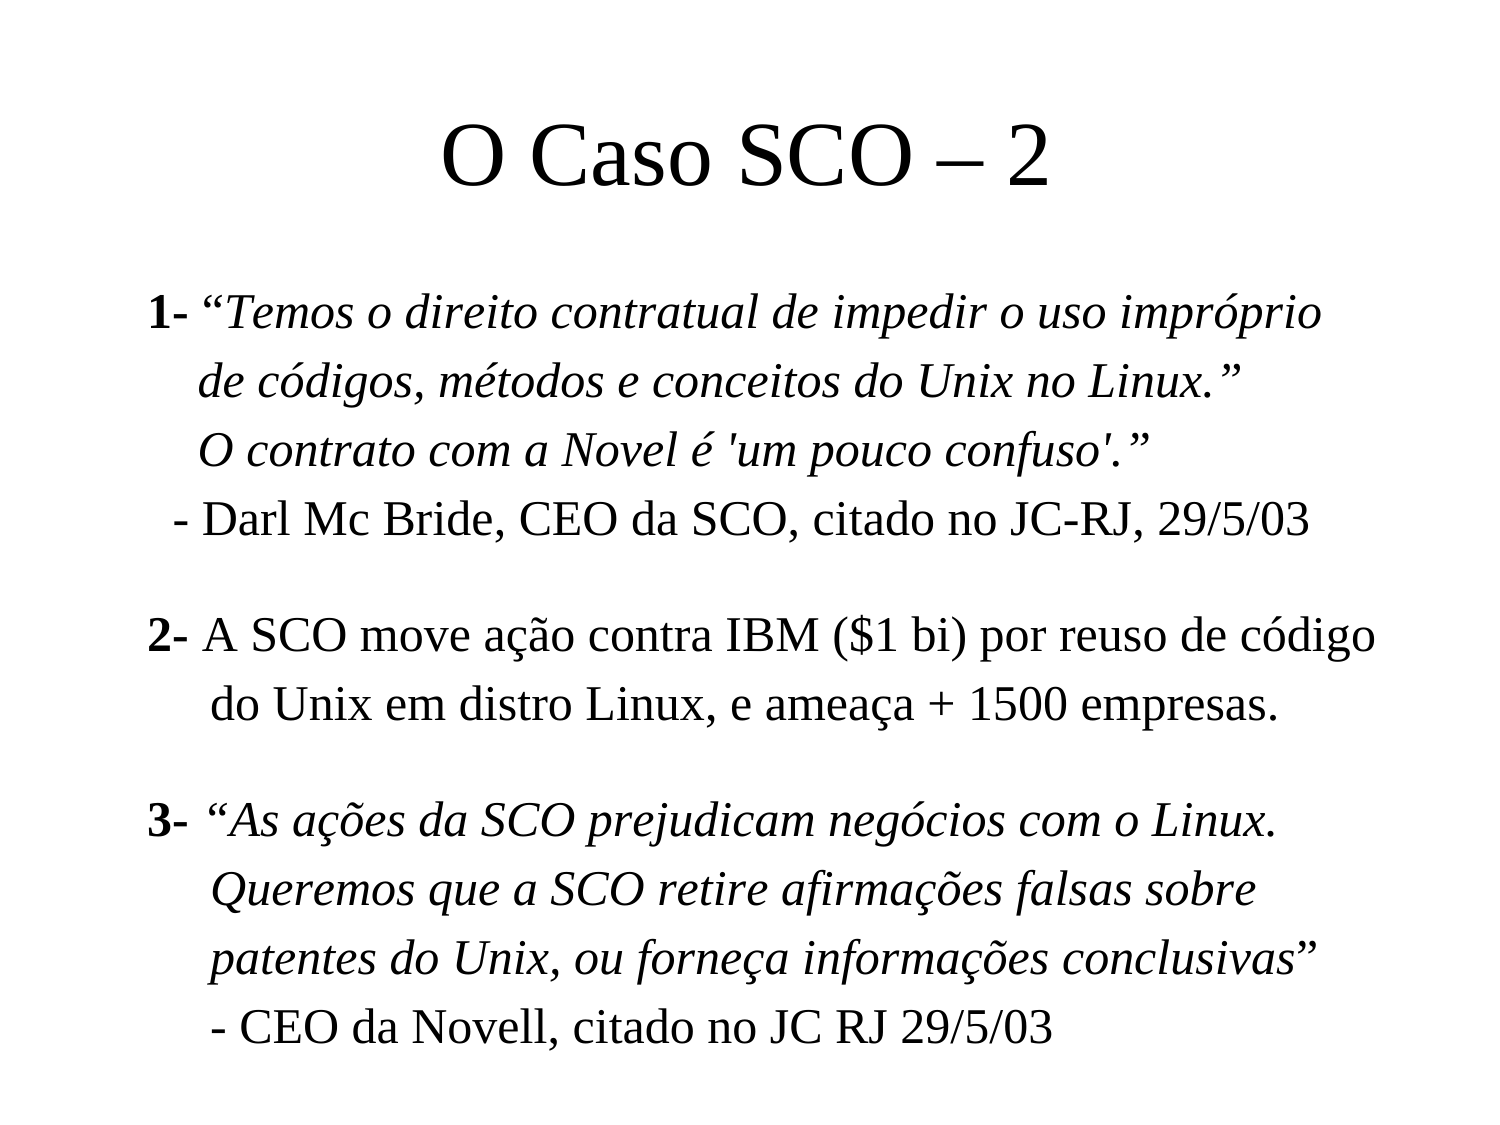

# O Caso SCO – 2
1- “Temos o direito contratual de impedir o uso impróprio
 de códigos, métodos e conceitos do Unix no Linux.”
 O contrato com a Novel é 'um pouco confuso'.”
 - Darl Mc Bride, CEO da SCO, citado no JC-RJ, 29/5/03
2- A SCO move ação contra IBM ($1 bi) por reuso de código
 do Unix em distro Linux, e ameaça + 1500 empresas.
3- “As ações da SCO prejudicam negócios com o Linux.
 Queremos que a SCO retire afirmações falsas sobre
 patentes do Unix, ou forneça informações conclusivas”
 - CEO da Novell, citado no JC RJ 29/5/03